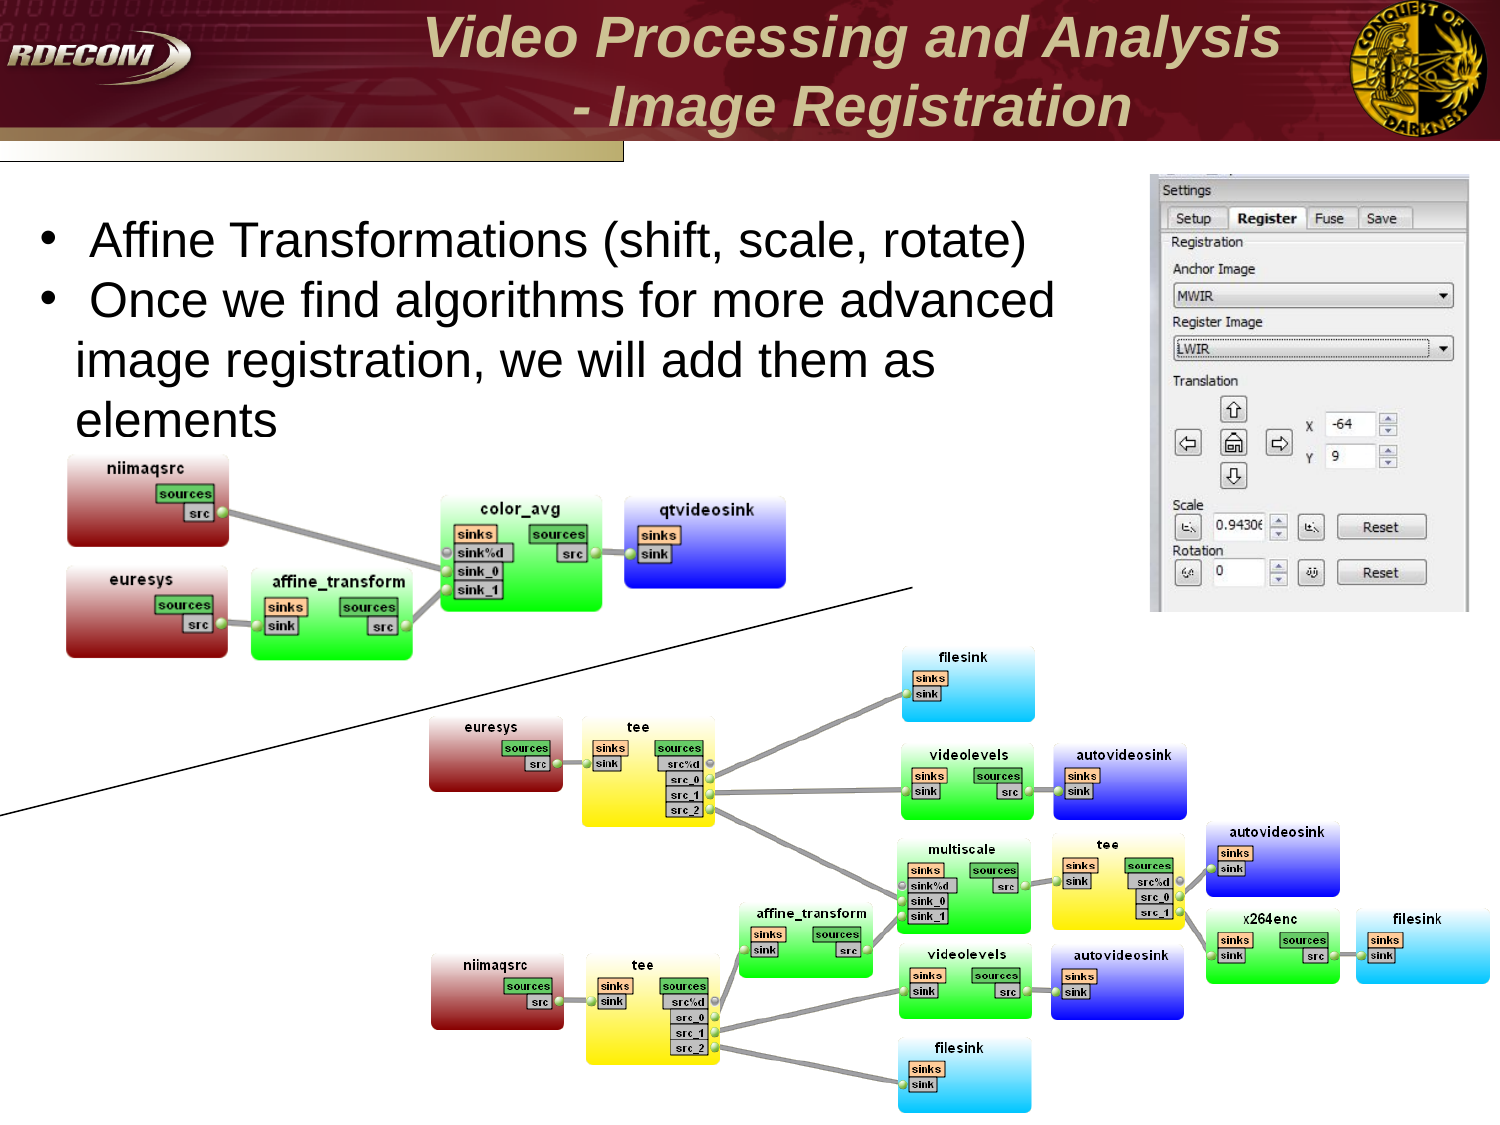

# Video Processing and Analysis - Image Registration
 Affine Transformations (shift, scale, rotate)
 Once we find algorithms for more advanced image registration, we will add them as elements